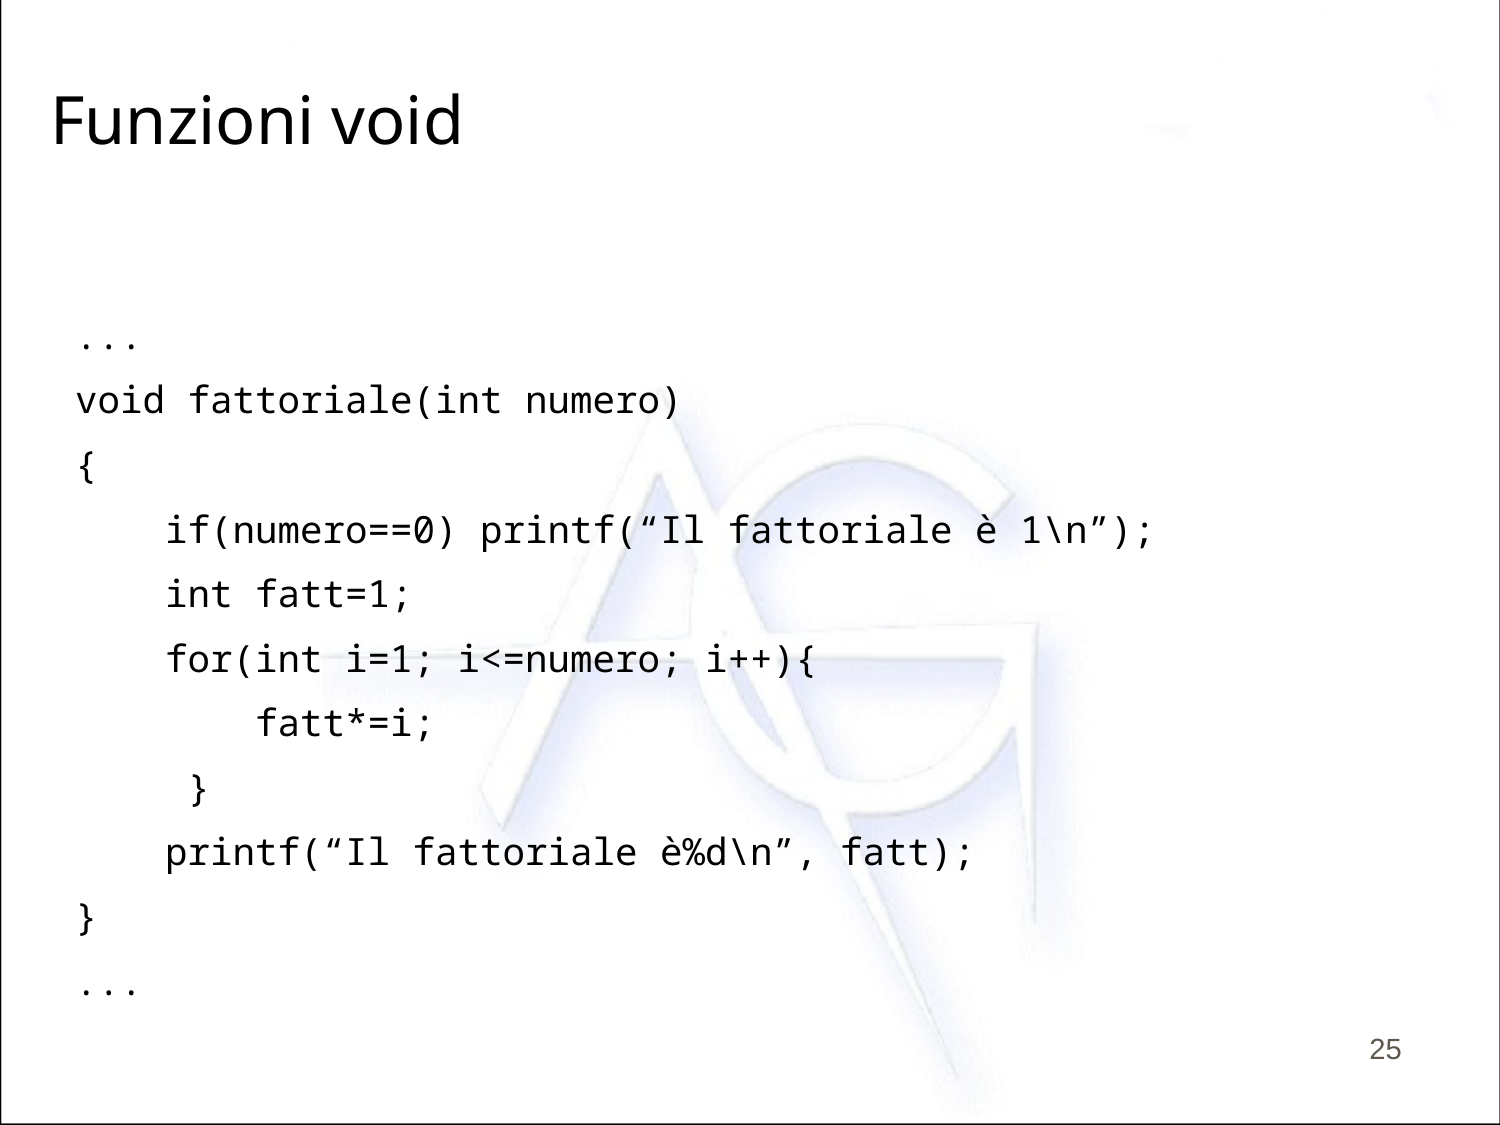

# Funzioni void
...
void fattoriale(int numero)
{
 if(numero==0) printf(“Il fattoriale è 1\n”);
 int fatt=1;
 for(int i=1; i<=numero; i++){
 fatt*=i;
 }
 printf(“Il fattoriale è%d\n”, fatt);
}
...
25